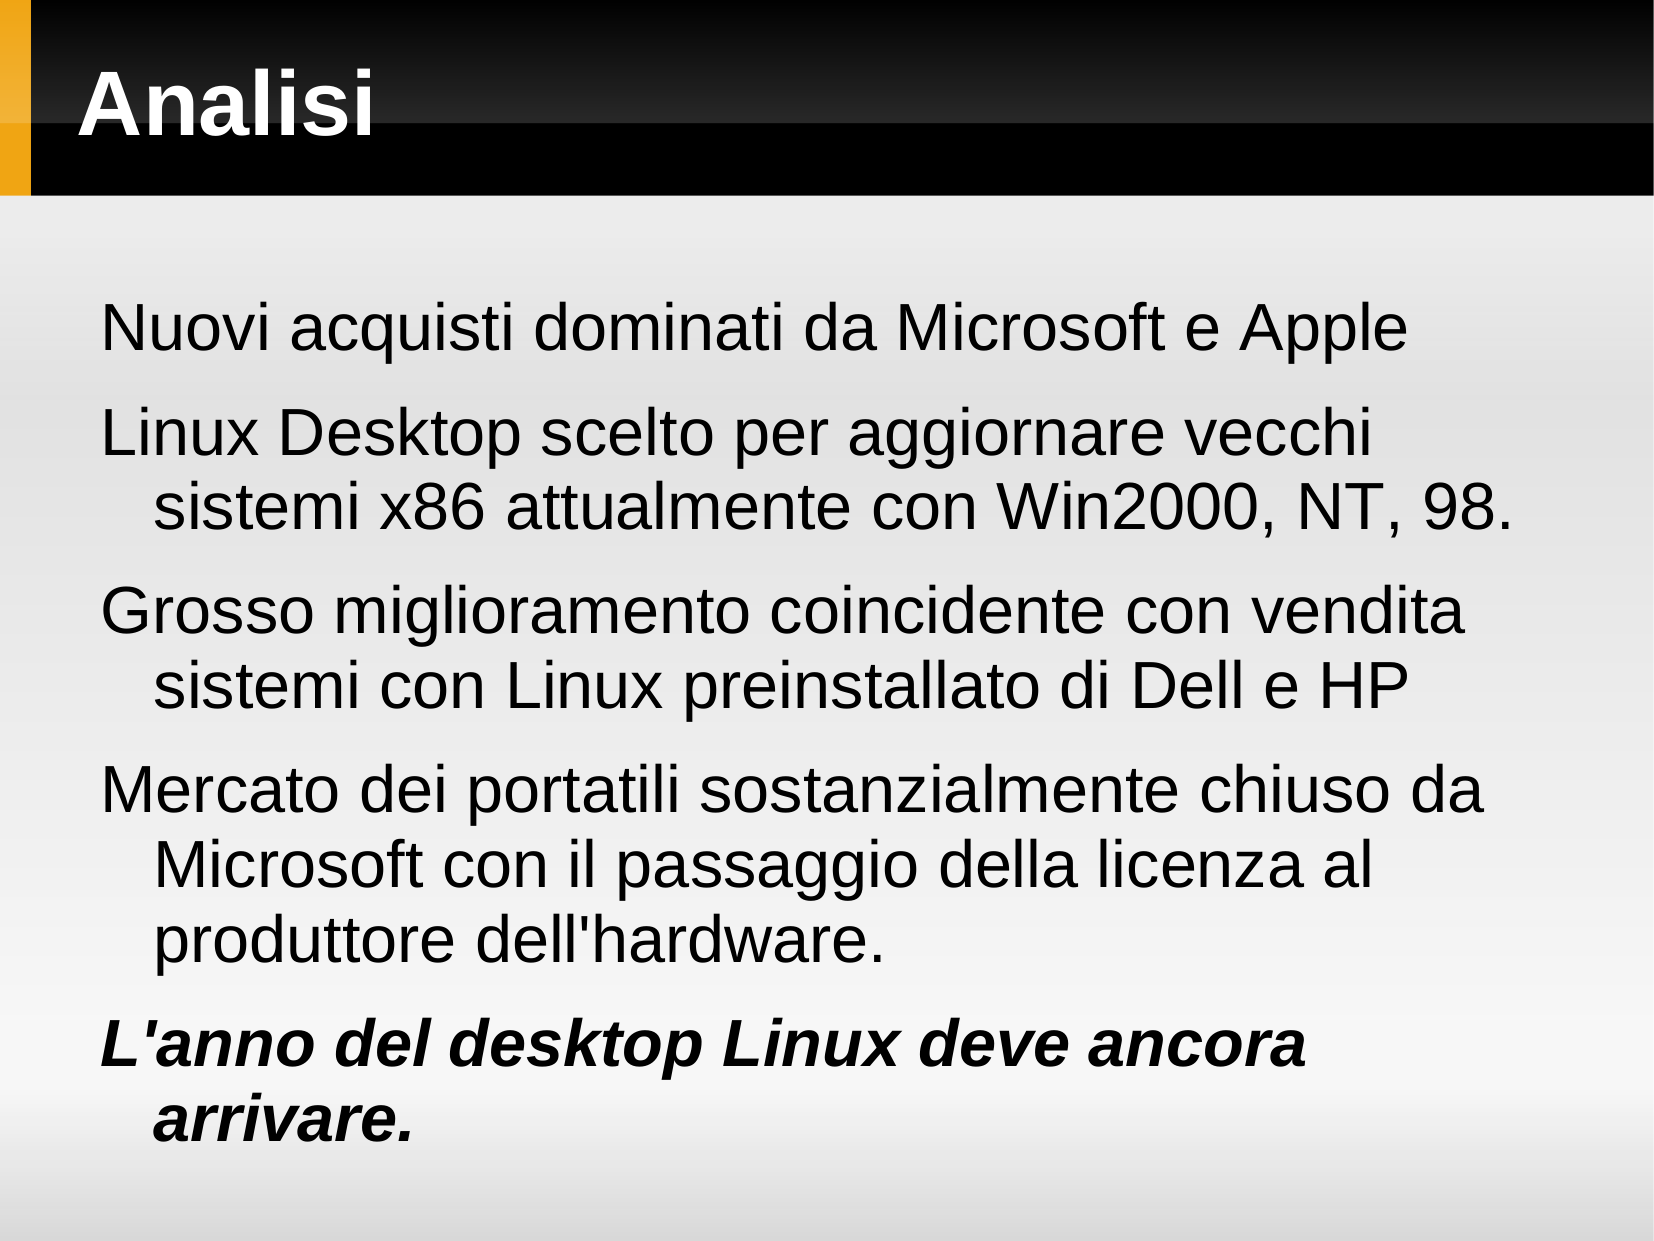

# Analisi
Nuovi acquisti dominati da Microsoft e Apple
Linux Desktop scelto per aggiornare vecchi sistemi x86 attualmente con Win2000, NT, 98.
Grosso miglioramento coincidente con vendita sistemi con Linux preinstallato di Dell e HP
Mercato dei portatili sostanzialmente chiuso da Microsoft con il passaggio della licenza al produttore dell'hardware.
L'anno del desktop Linux deve ancora arrivare.